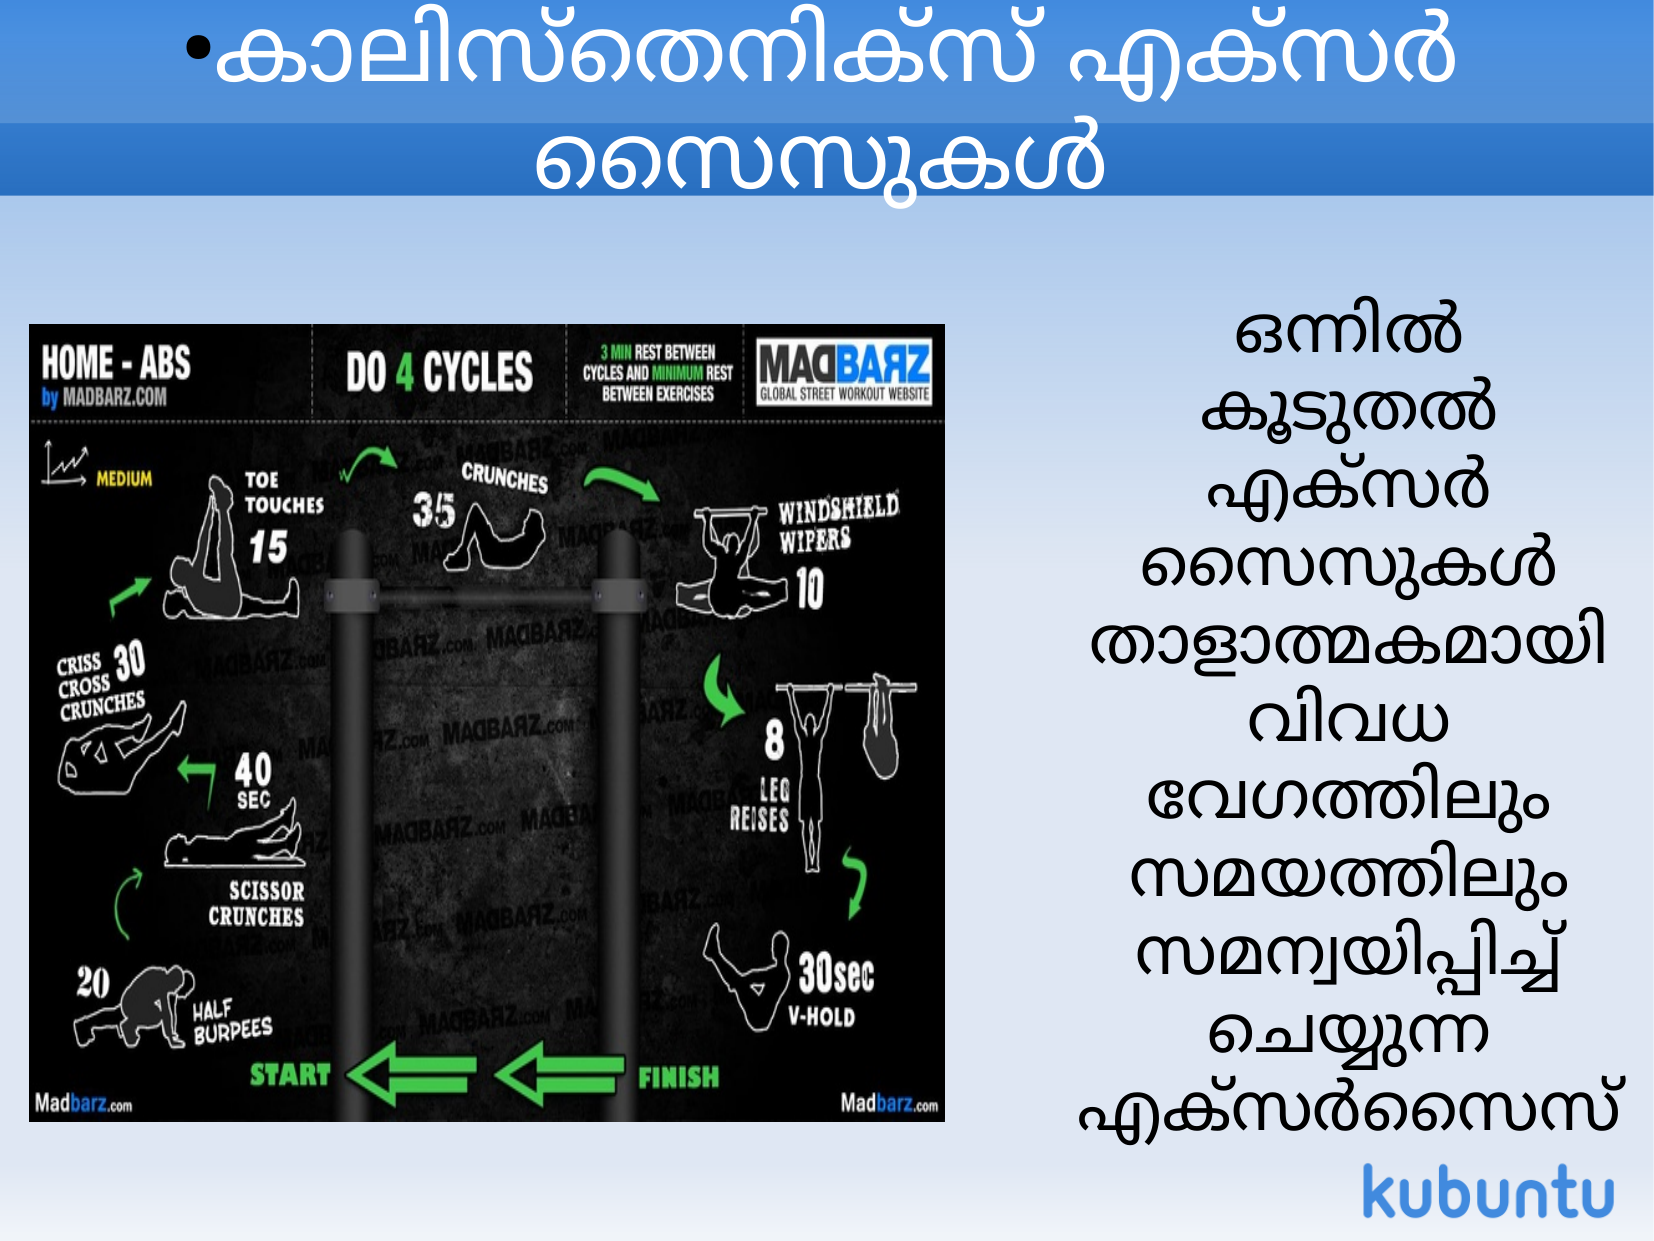

# കാലിസ്തെനിക്സ് എക്സര്‍സൈസുകള്‍
ഒന്നില്‍ കൂടുതല്‍ എക്സര്‍സൈസുകള്‍ താളാത്മകമായി വിവധ വേഗത്തിലും സമയത്തിലും സമന്വയിപ്പിച്ച് ചെയ്യുന്ന എക്സര്‍സൈസ്